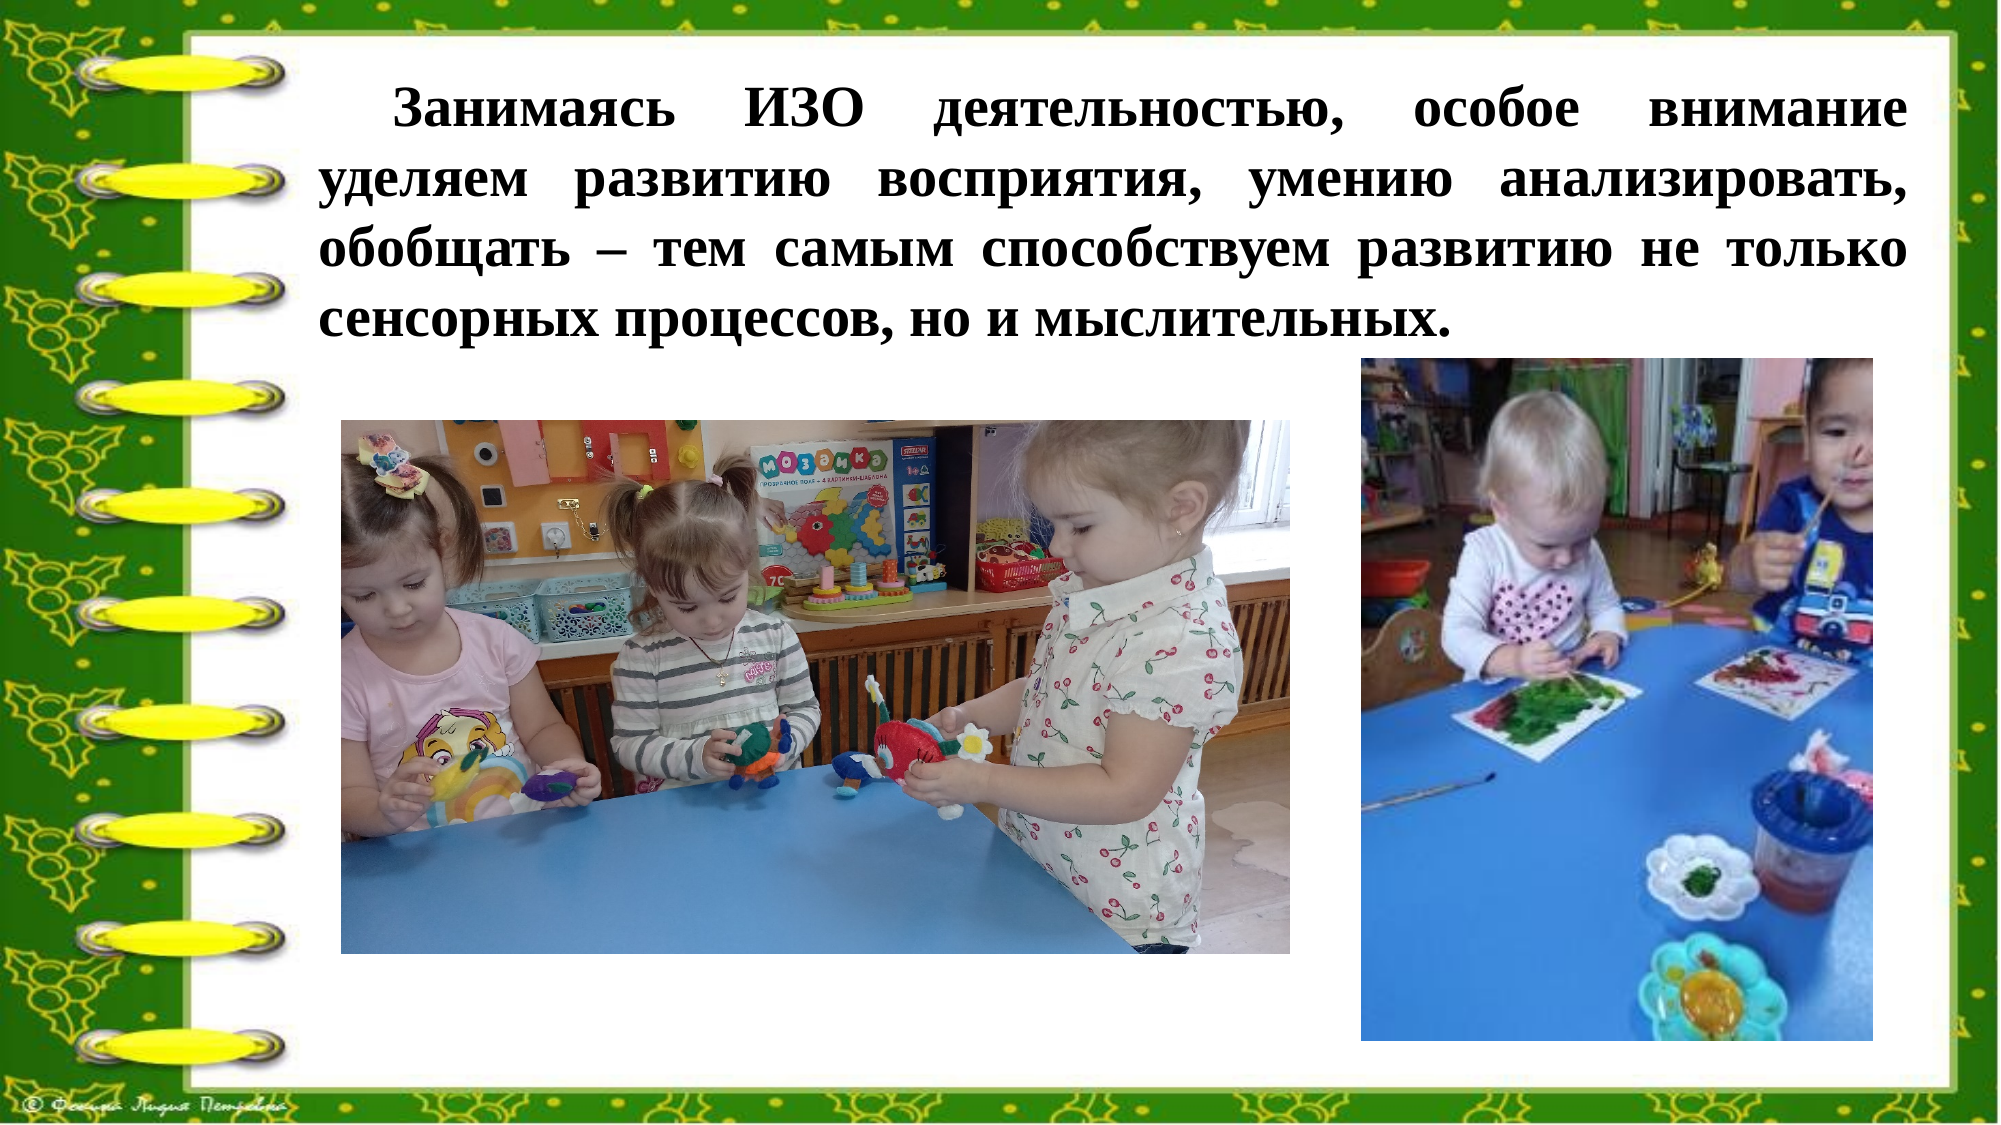

Занимаясь ИЗО деятельностью, особое внимание уделяем развитию восприятия, умению анализировать, обобщать – тем самым способствуем развитию не только сенсорных процессов, но и мыслительных.